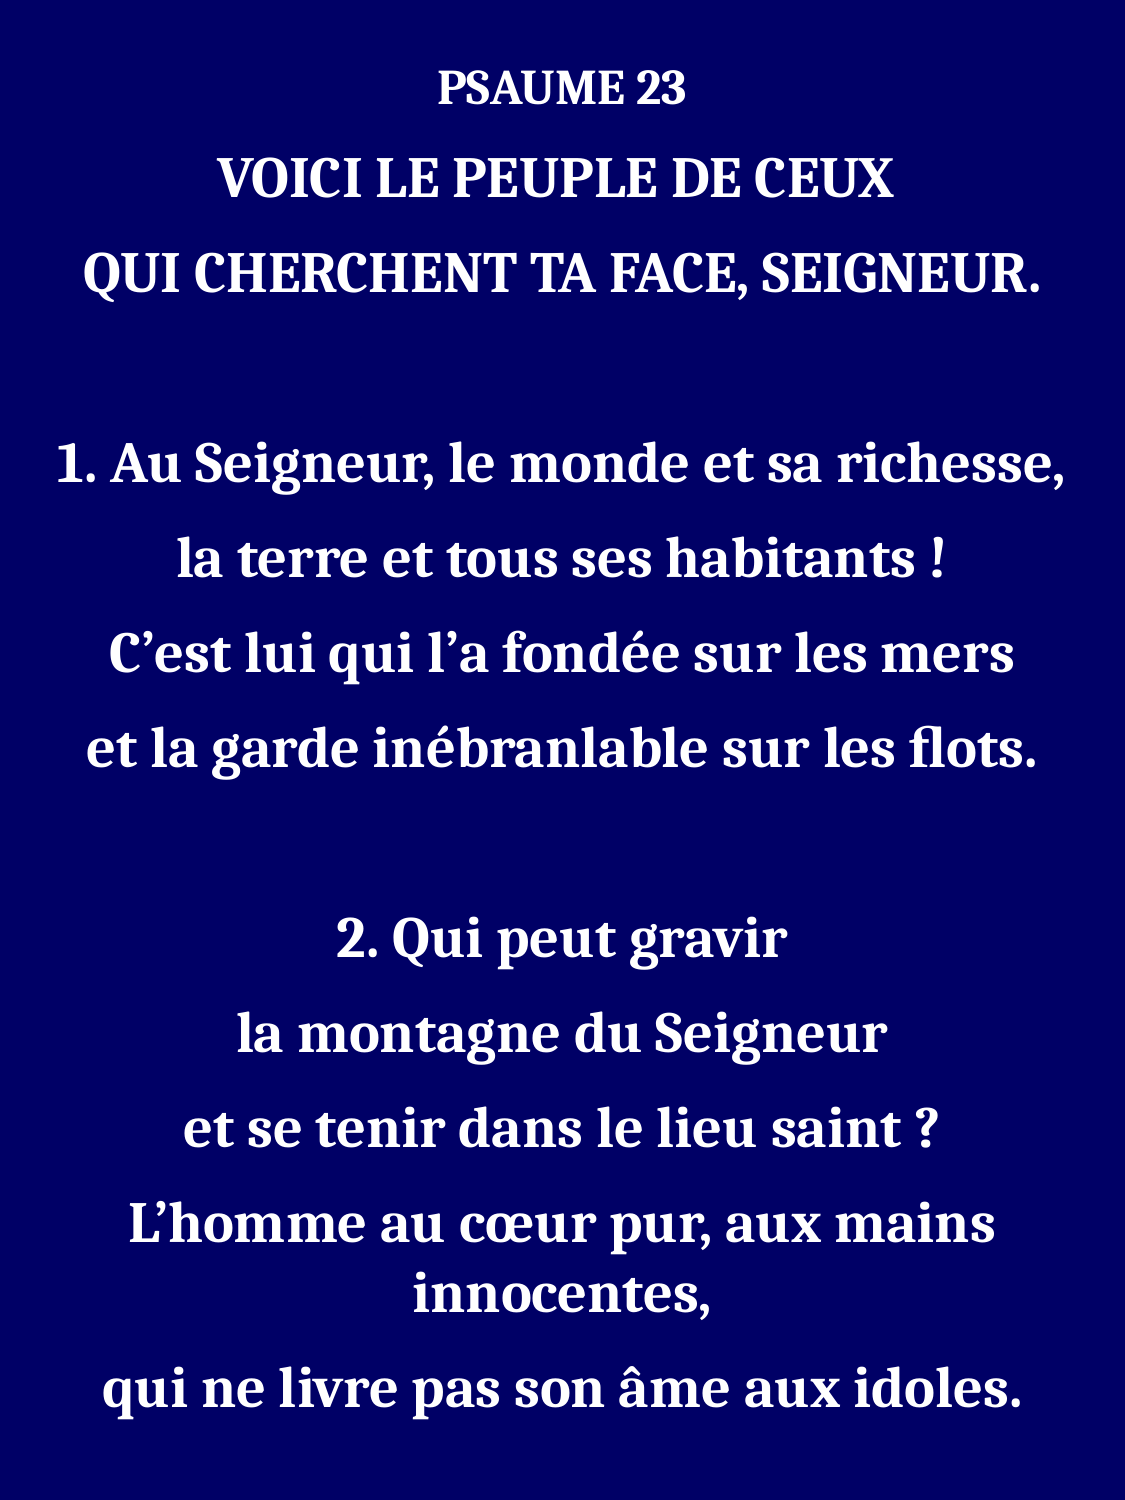

PSAUME 23
VOICI LE PEUPLE DE CEUX
QUI CHERCHENT TA FACE, SEIGNEUR.
1. Au Seigneur, le monde et sa richesse,
la terre et tous ses habitants !
C’est lui qui l’a fondée sur les mers
et la garde inébranlable sur les ﬂots.
2. Qui peut gravir
la montagne du Seigneur
et se tenir dans le lieu saint ?
L’homme au cœur pur, aux mains innocentes,
qui ne livre pas son âme aux idoles.